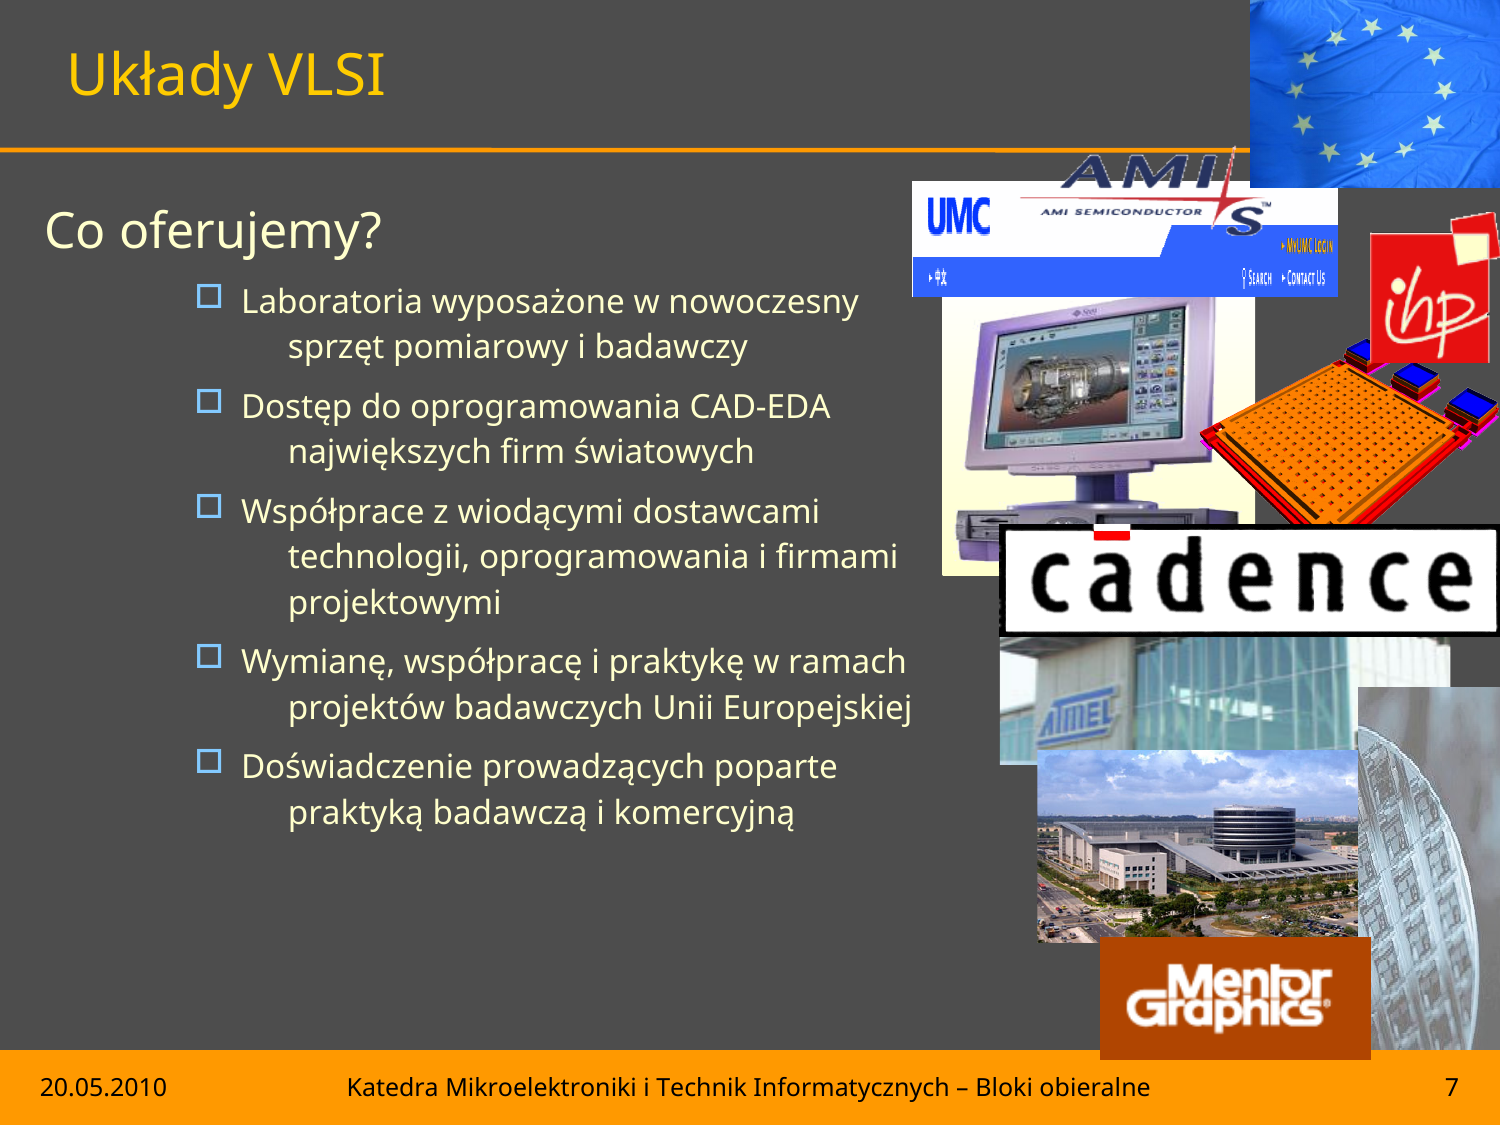

# Układy VLSI
Co oferujemy?
Laboratoria wyposażone w nowoczesny sprzęt pomiarowy i badawczy
Dostęp do oprogramowania CAD-EDA największych firm światowych
Współprace z wiodącymi dostawcami technologii, oprogramowania i firmami projektowymi
Wymianę, współpracę i praktykę w ramach projektów badawczych Unii Europejskiej
Doświadczenie prowadzących poparte praktyką badawczą i komercyjną
20.05.2010
Katedra Mikroelektroniki i Technik Informatycznych – Bloki obieralne
7